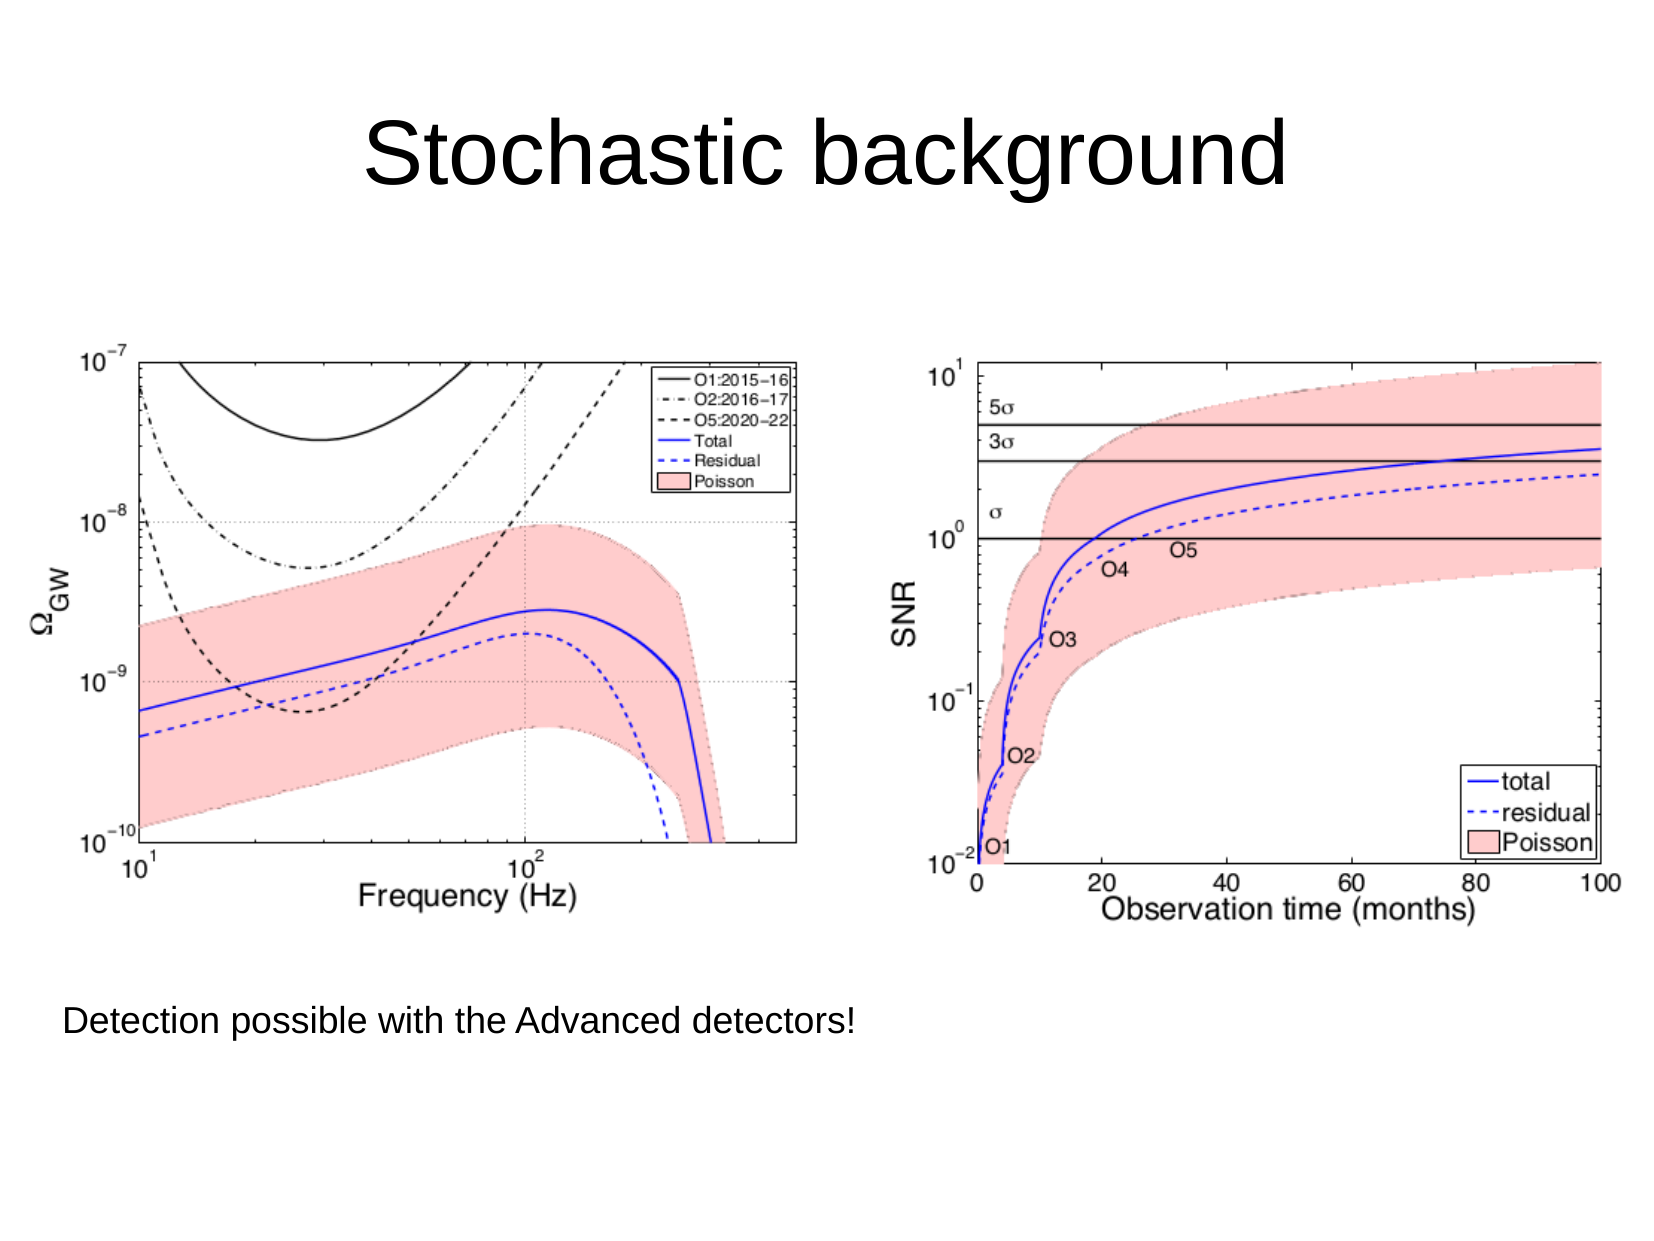

# Stochastic background
Detection possible with the Advanced detectors!